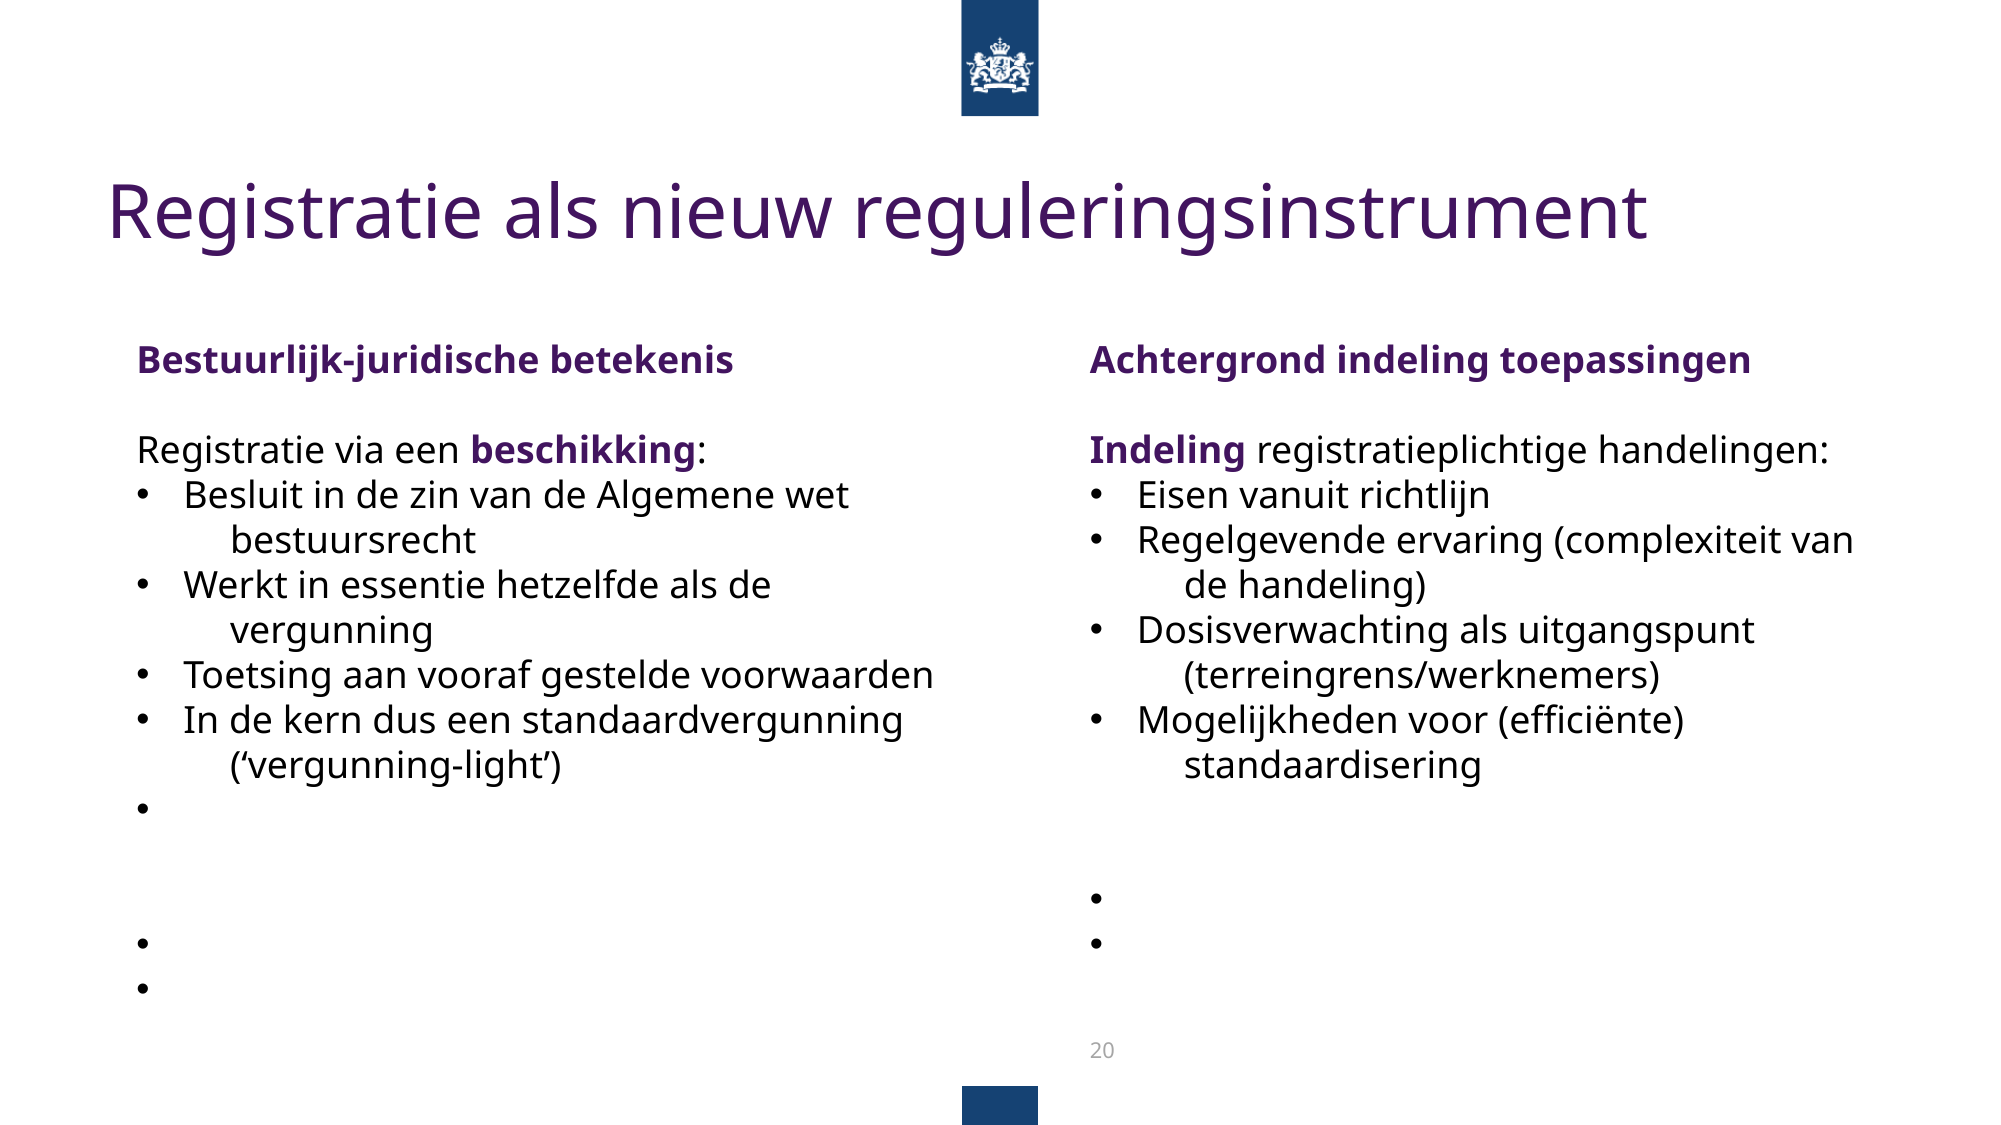

# Registratie als nieuw reguleringsinstrument
Bestuurlijk-juridische betekenis
Registratie via een beschikking:
Besluit in de zin van de Algemene wet bestuursrecht
Werkt in essentie hetzelfde als de vergunning
Toetsing aan vooraf gestelde voorwaarden
In de kern dus een standaardvergunning (‘vergunning-light’)
Achtergrond indeling toepassingen
Indeling registratieplichtige handelingen:
Eisen vanuit richtlijn
Regelgevende ervaring (complexiteit van de handeling)
Dosisverwachting als uitgangspunt (terreingrens/werknemers)
Mogelijkheden voor (efficiënte) standaardisering